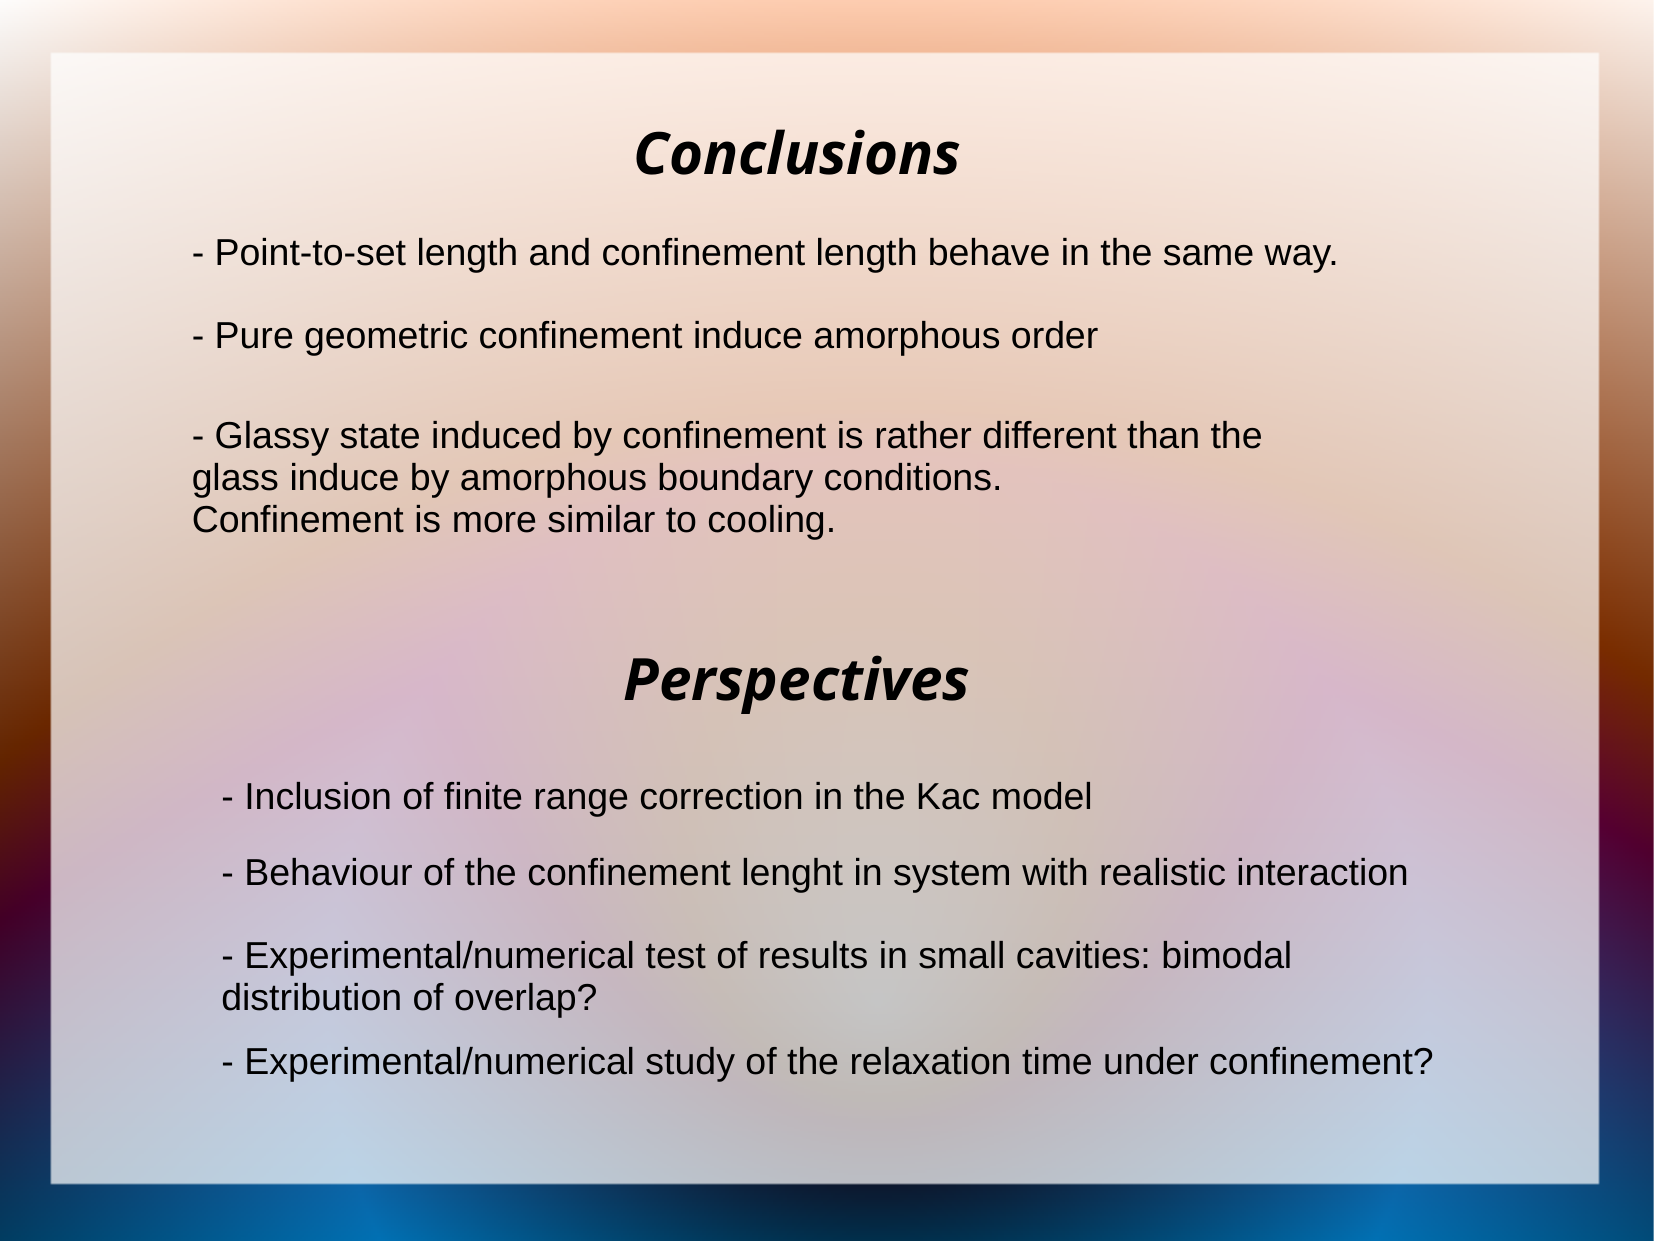

Conclusions
- Point-to-set length and confinement length behave in the same way.
- Pure geometric confinement induce amorphous order
- Glassy state induced by confinement is rather different than the glass induce by amorphous boundary conditions.
Confinement is more similar to cooling.
Perspectives
- Inclusion of finite range correction in the Kac model
- Behaviour of the confinement lenght in system with realistic interaction
- Experimental/numerical test of results in small cavities: bimodal distribution of overlap?
- Experimental/numerical study of the relaxation time under confinement?